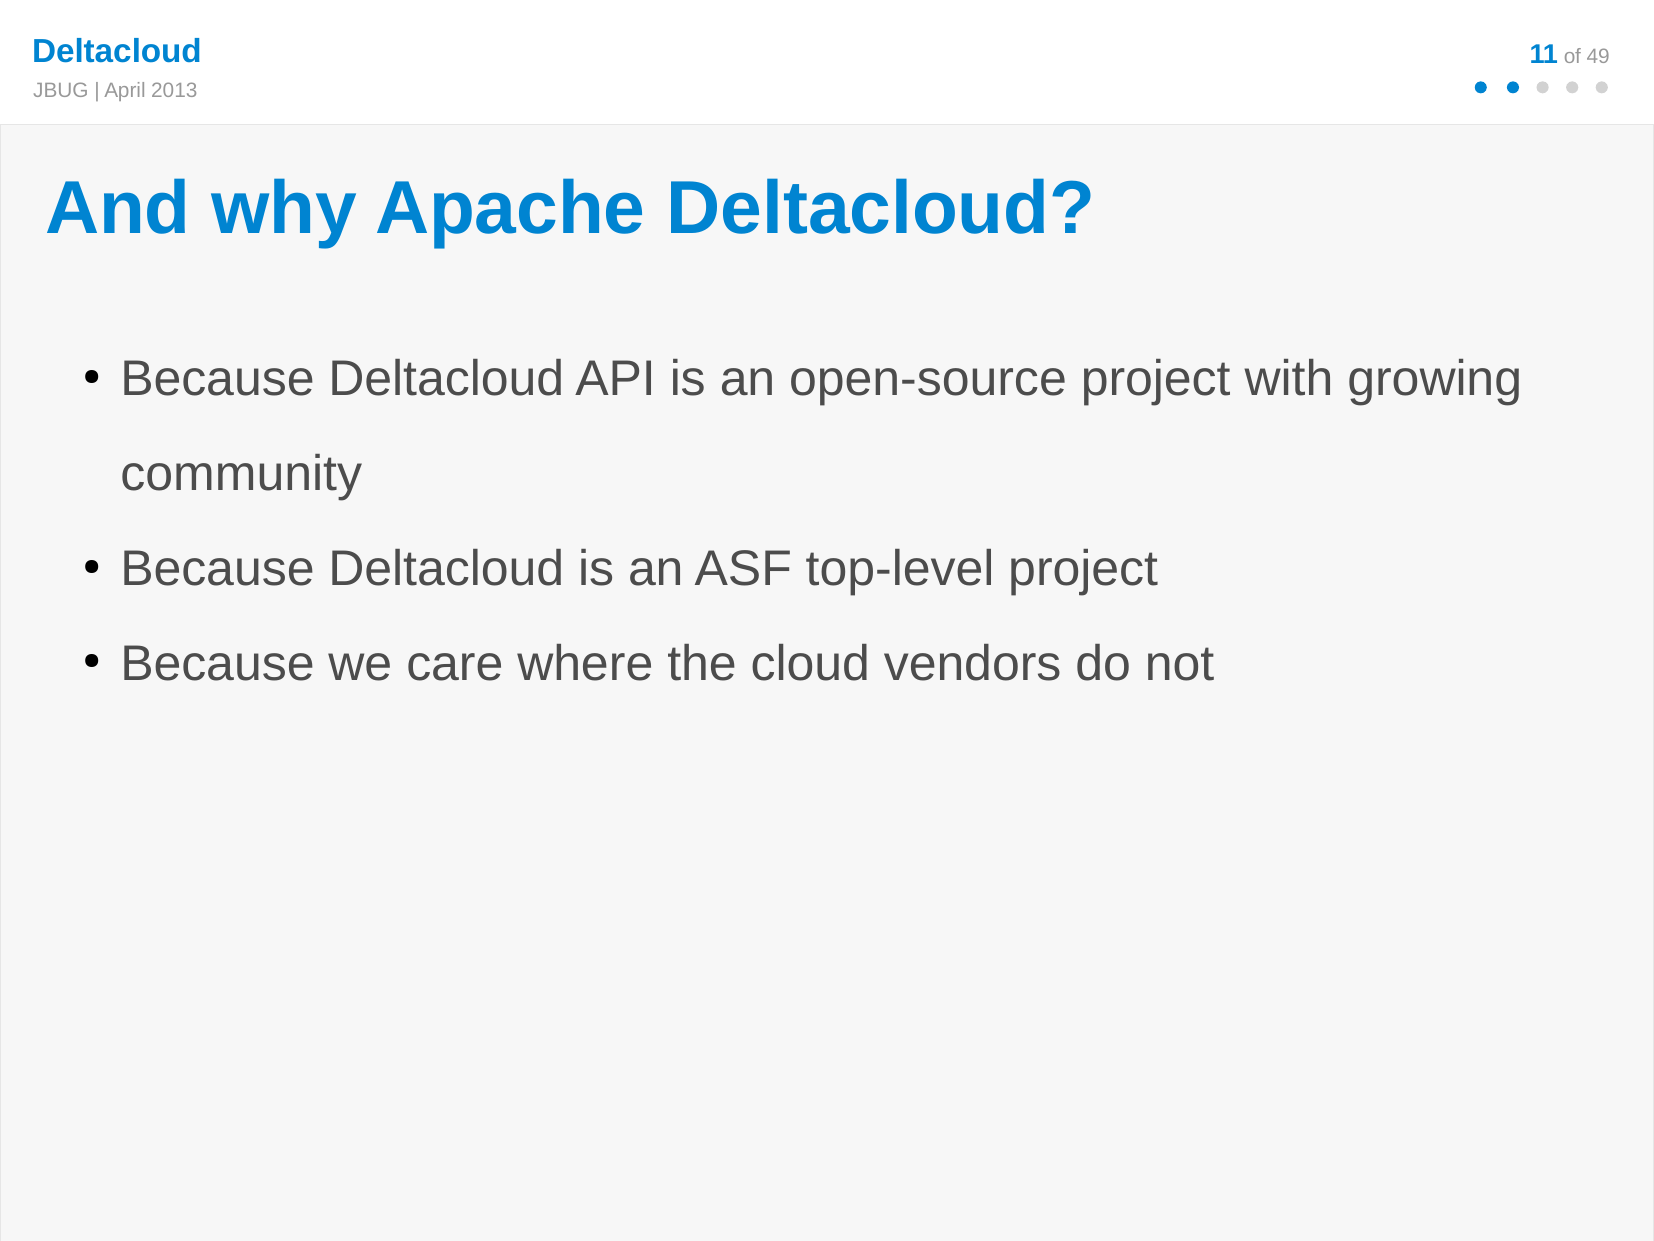

 of 49
Deltacloud
JBUG | April 2013
# And why Apache Deltacloud?
Because Deltacloud API is an open-source project with growing community
Because Deltacloud is an ASF top-level project
Because we care where the cloud vendors do not